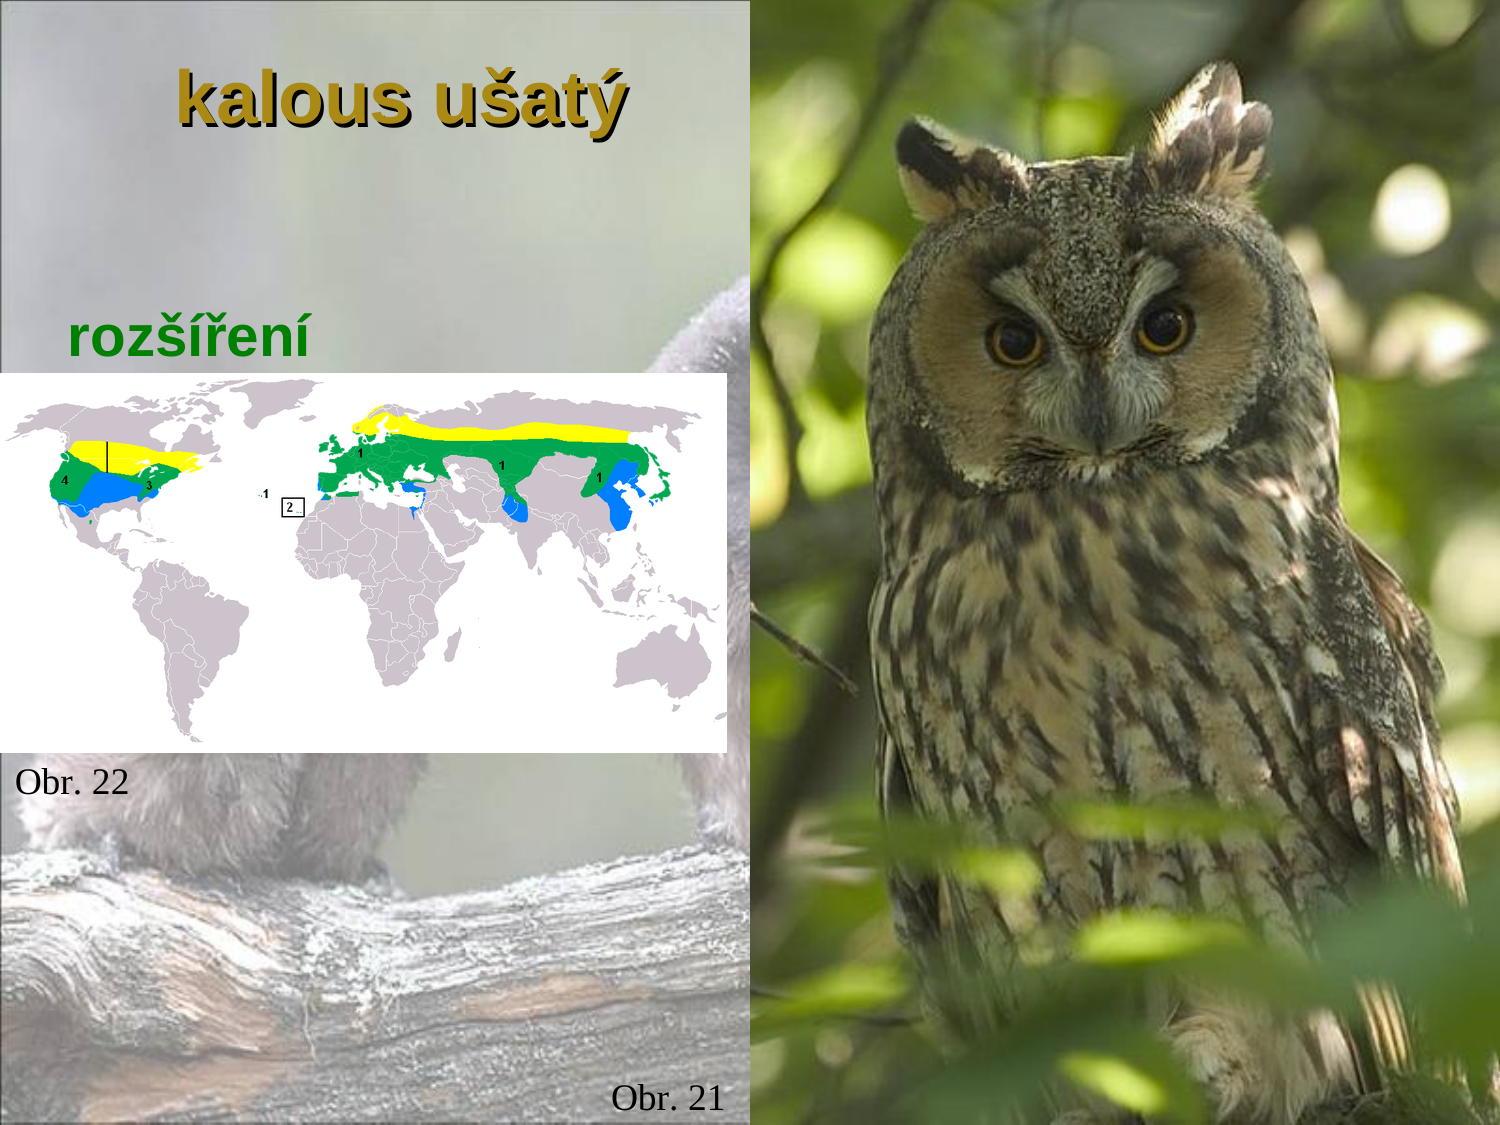

# kalous ušatý
rozšíření
Obr. 22
Obr. 21